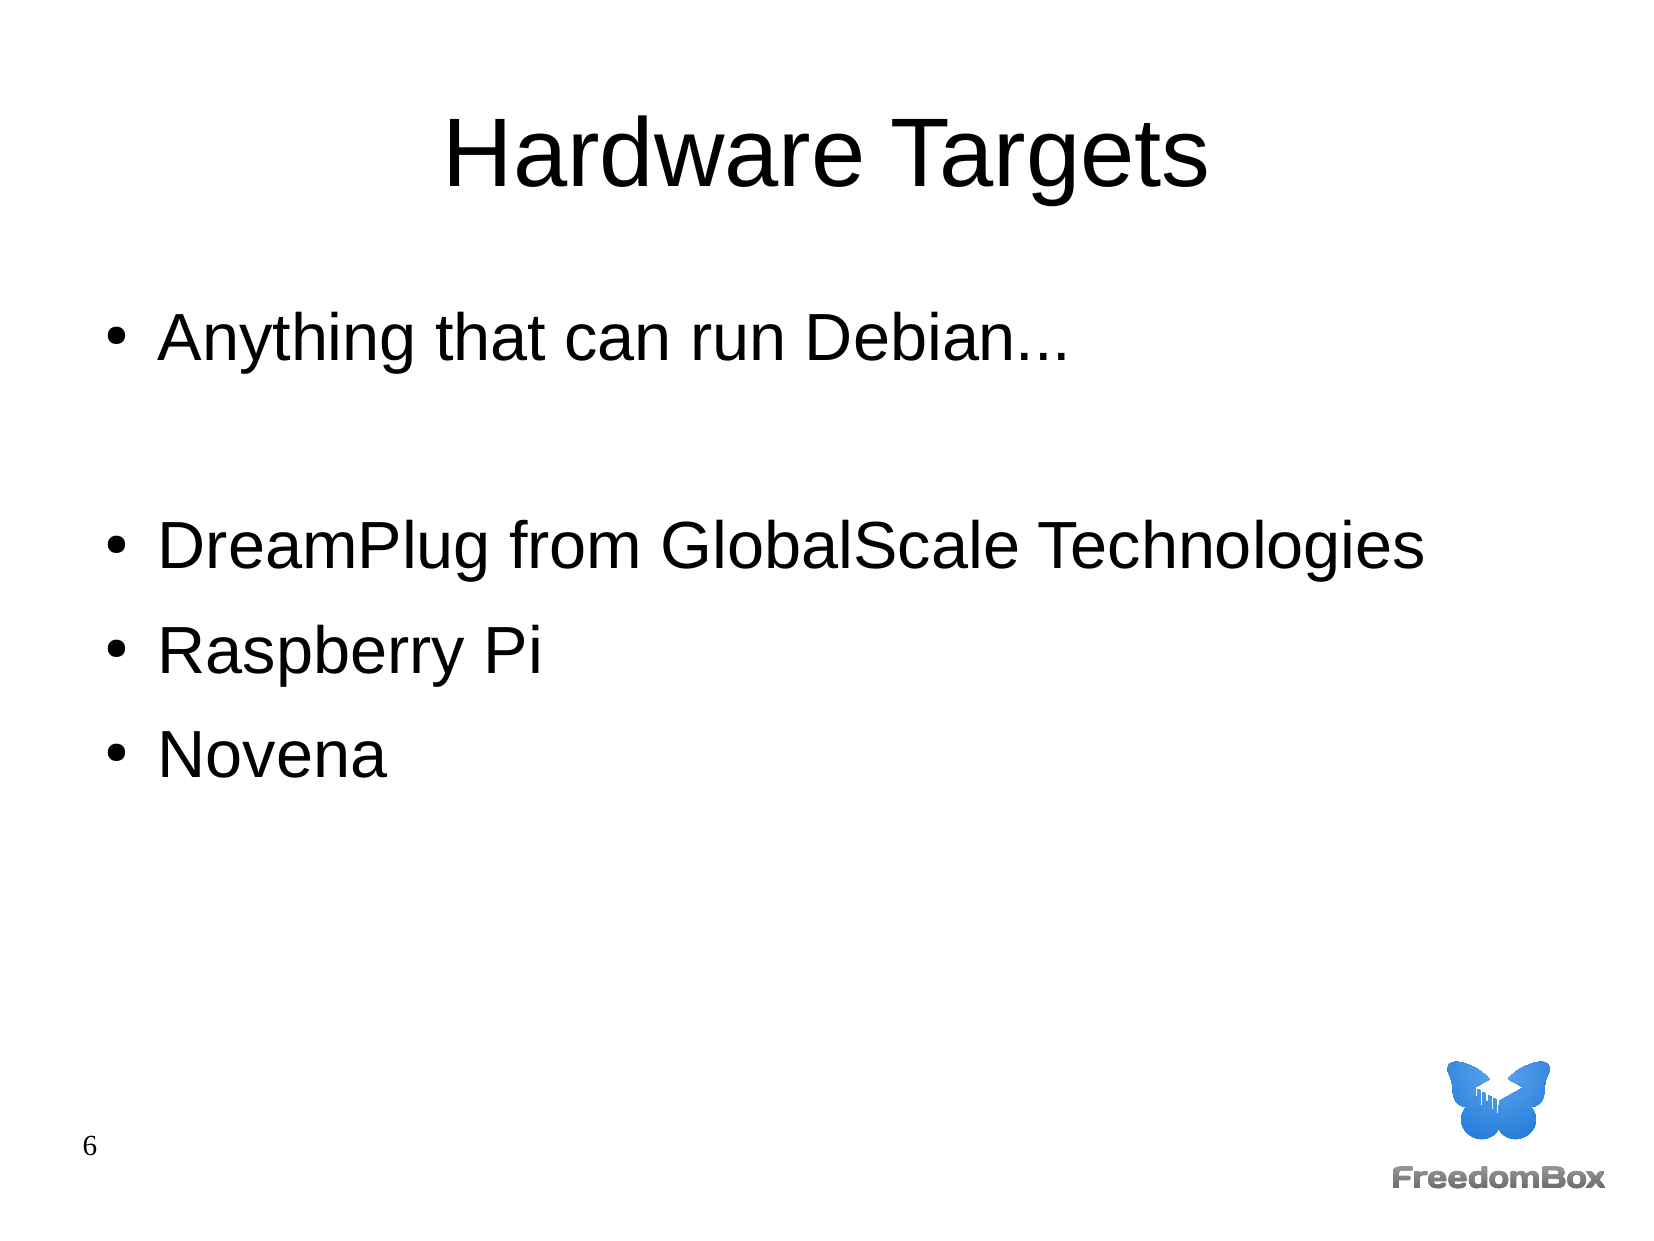

# Hardware Targets
Anything that can run Debian...
DreamPlug from GlobalScale Technologies
Raspberry Pi
Novena